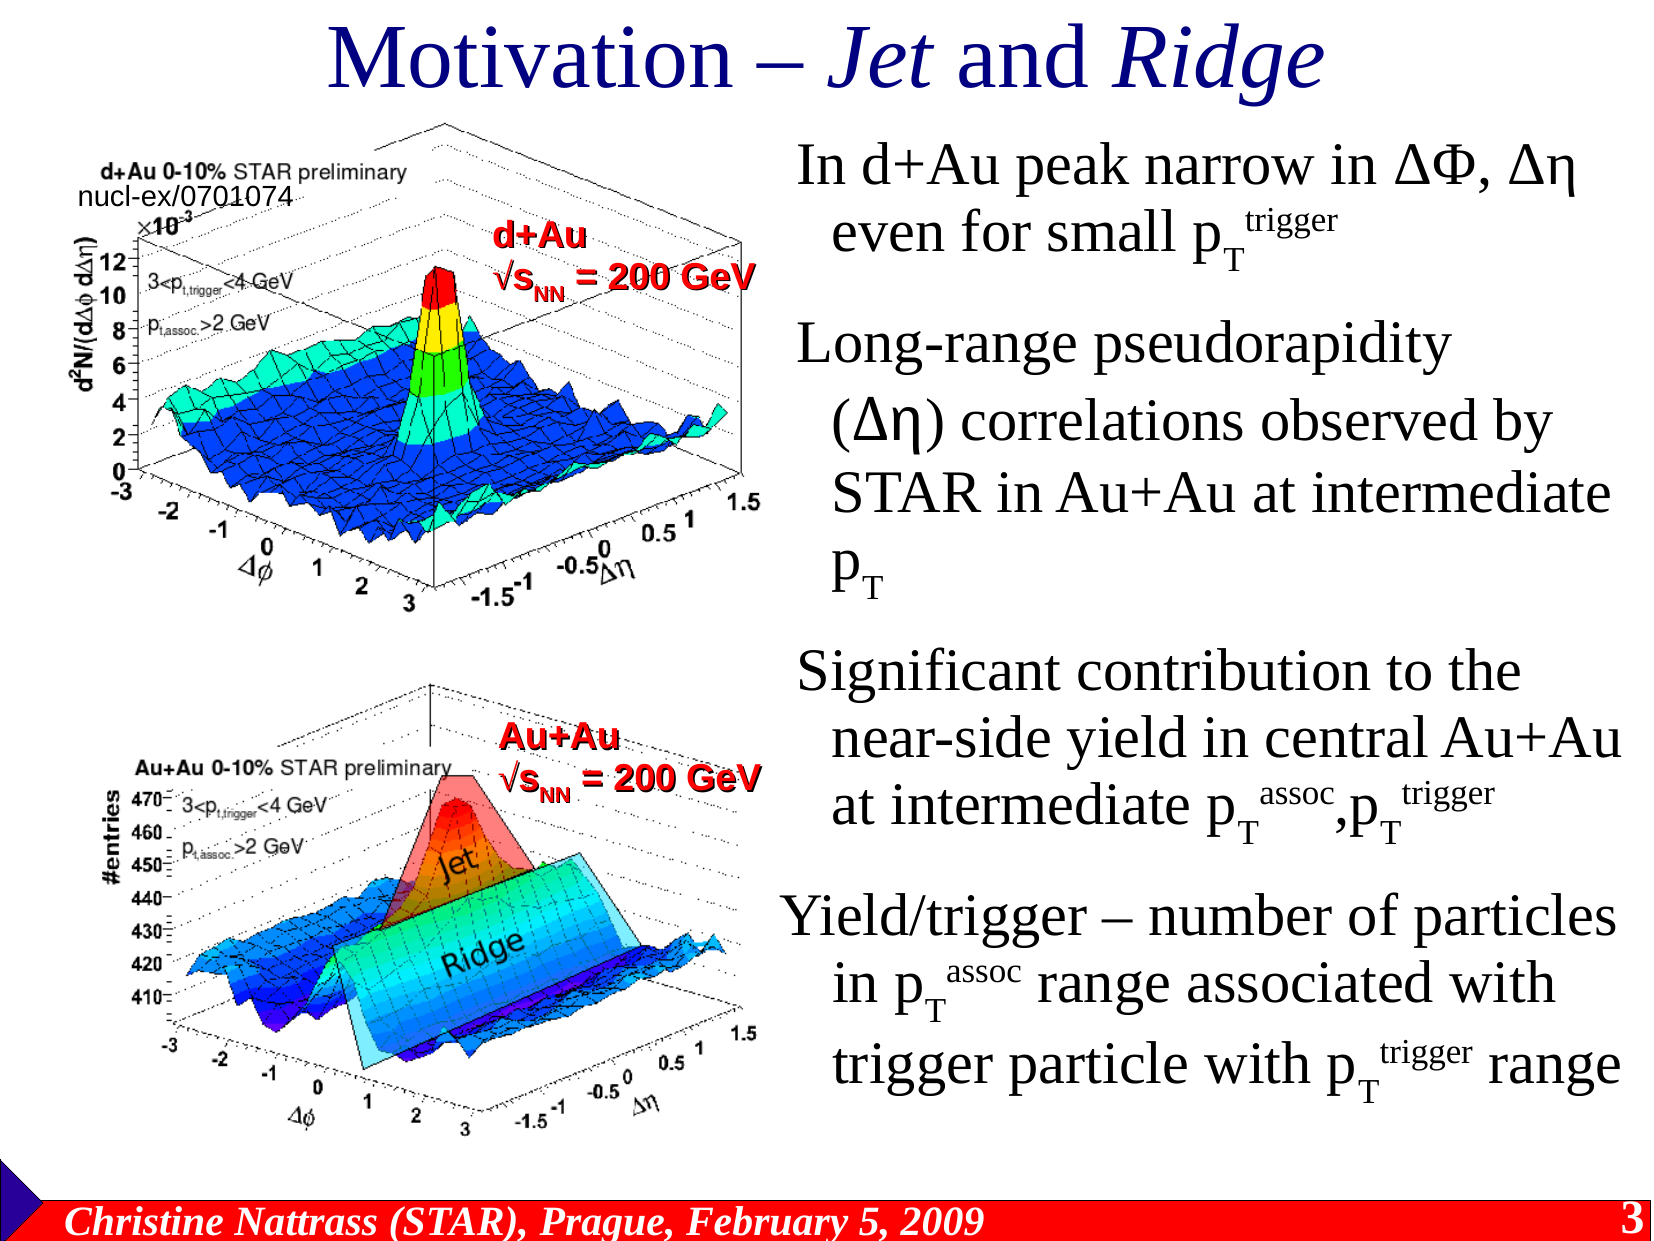

# Motivation – Jet and Ridge
d+Au
√sNN = 200 GeV
In d+Au peak narrow in ΔΦ, Δη even for small pTtrigger
Long-range pseudorapidity
(Δη) correlations observed by STAR in Au+Au at intermediate pT
Significant contribution to the near-side yield in central Au+Au at intermediate pTassoc,pTtrigger
Yield/trigger – number of particles in pTassoc range associated with trigger particle with pTtrigger range
nucl-ex/0701074
Au+Au
√sNN = 200 GeV
3